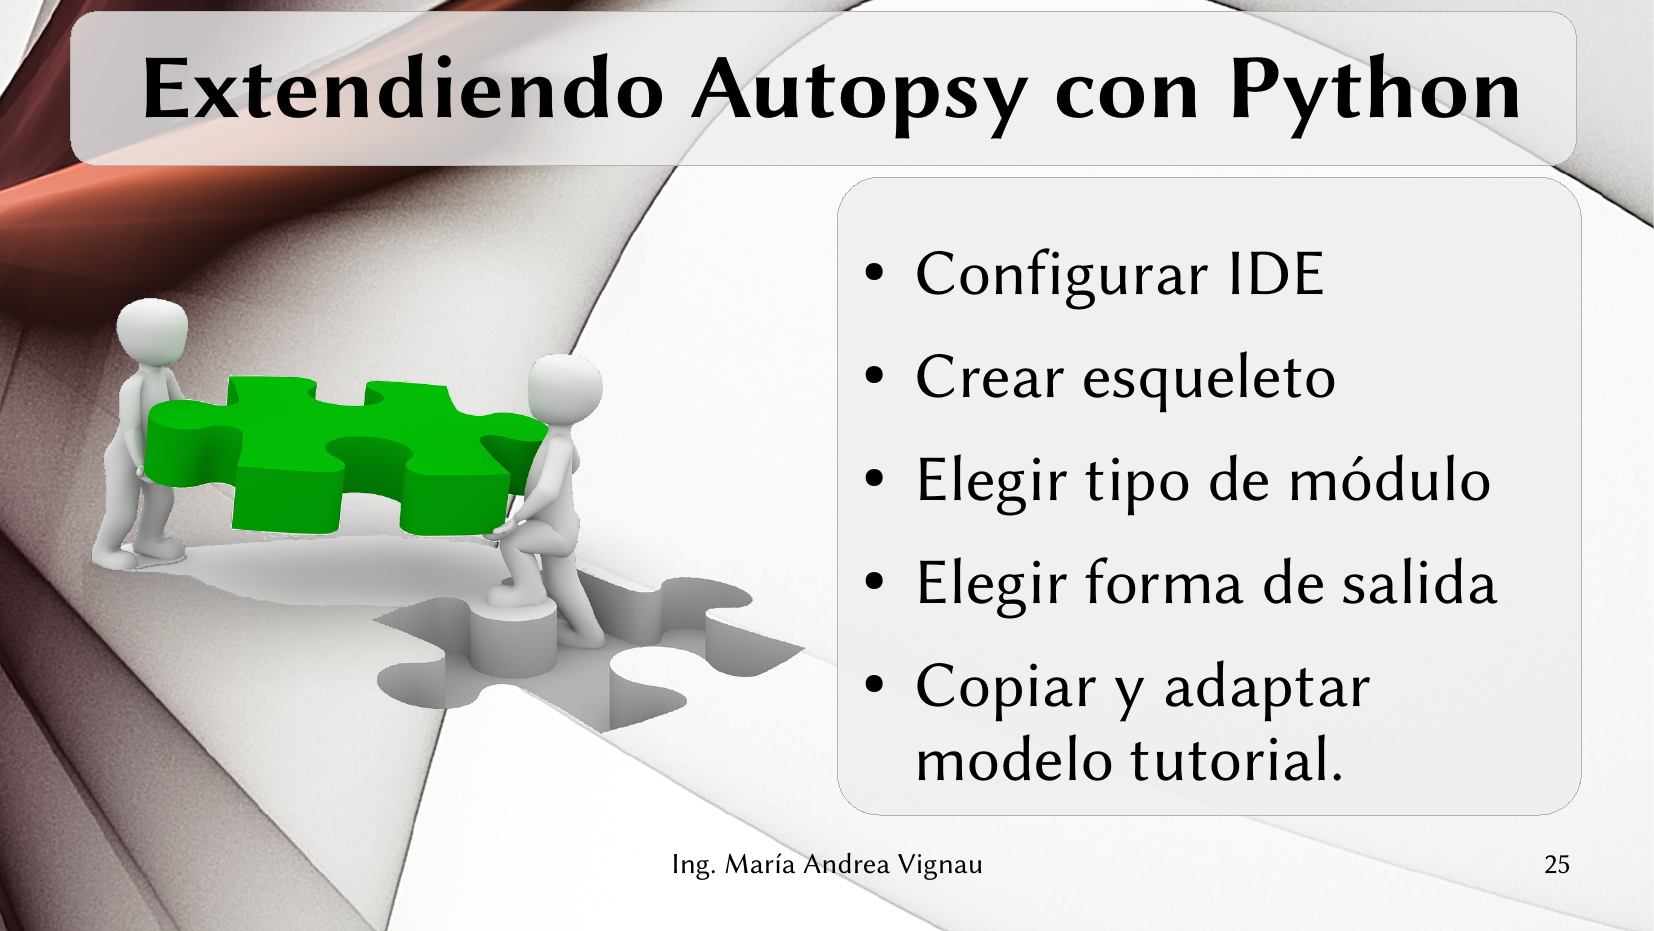

# Extendiendo Autopsy con Python
Configurar IDE
Crear esqueleto
Elegir tipo de módulo
Elegir forma de salida
Copiar y adaptar modelo tutorial.
Ing. María Andrea Vignau
25